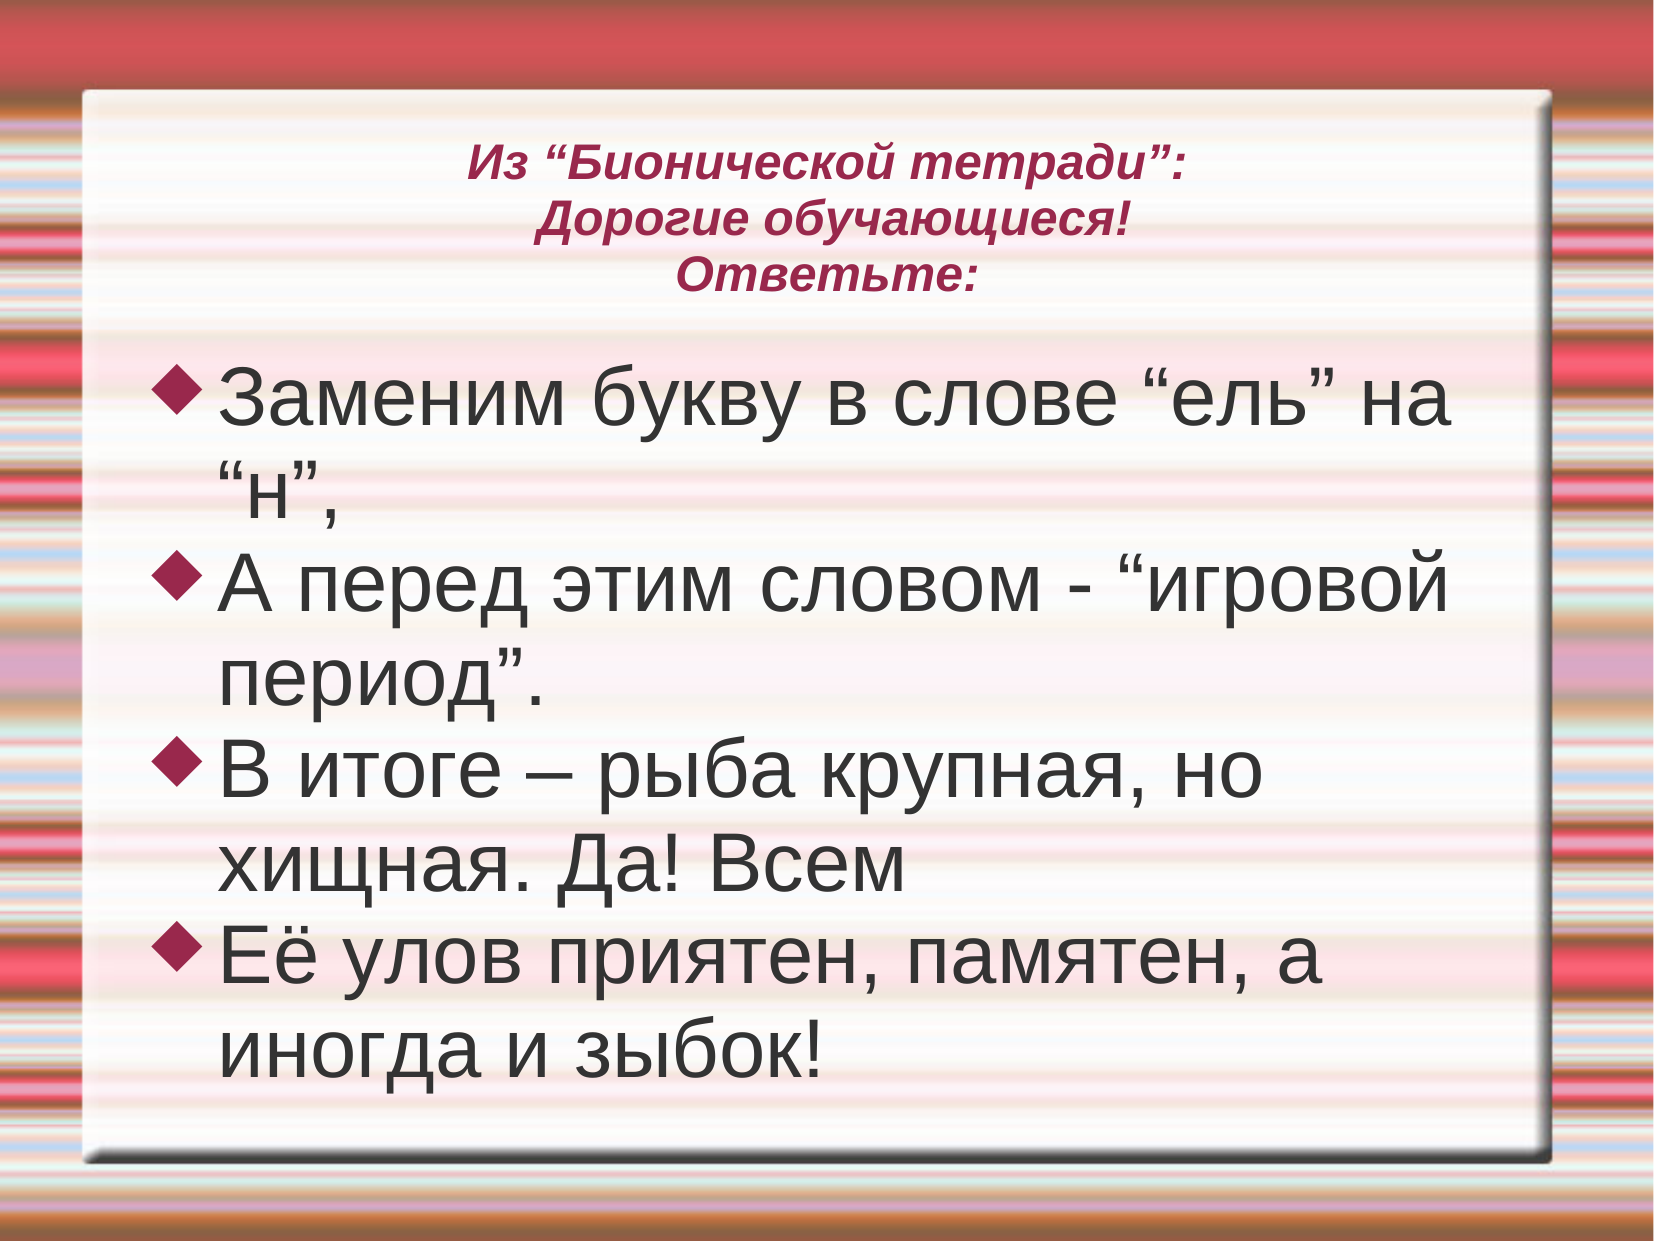

# Из “Бионической тетради”: Дорогие обучающиеся! Ответьте:
Заменим букву в слове “ель” на “н”,
А перед этим словом - “игровой период”.
В итоге – рыба крупная, но хищная. Да! Всем
Её улов приятен, памятен, а иногда и зыбок!